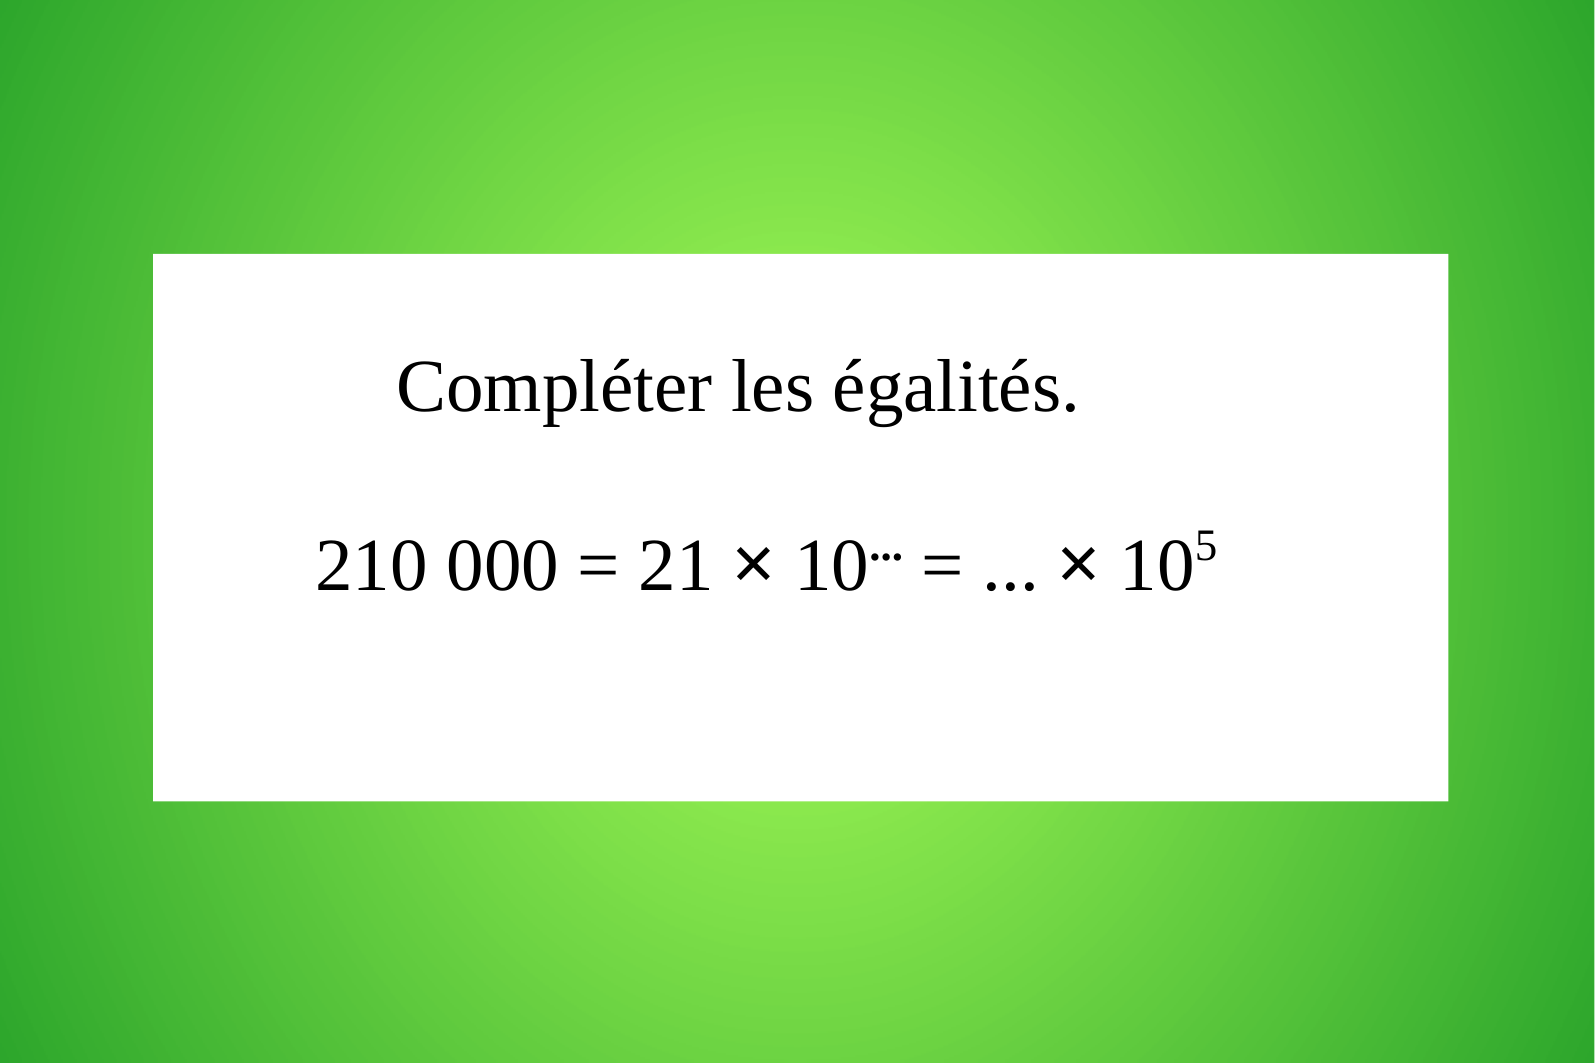

Compléter les égalités.
		210 000 = 21 × 10... = ... × 105